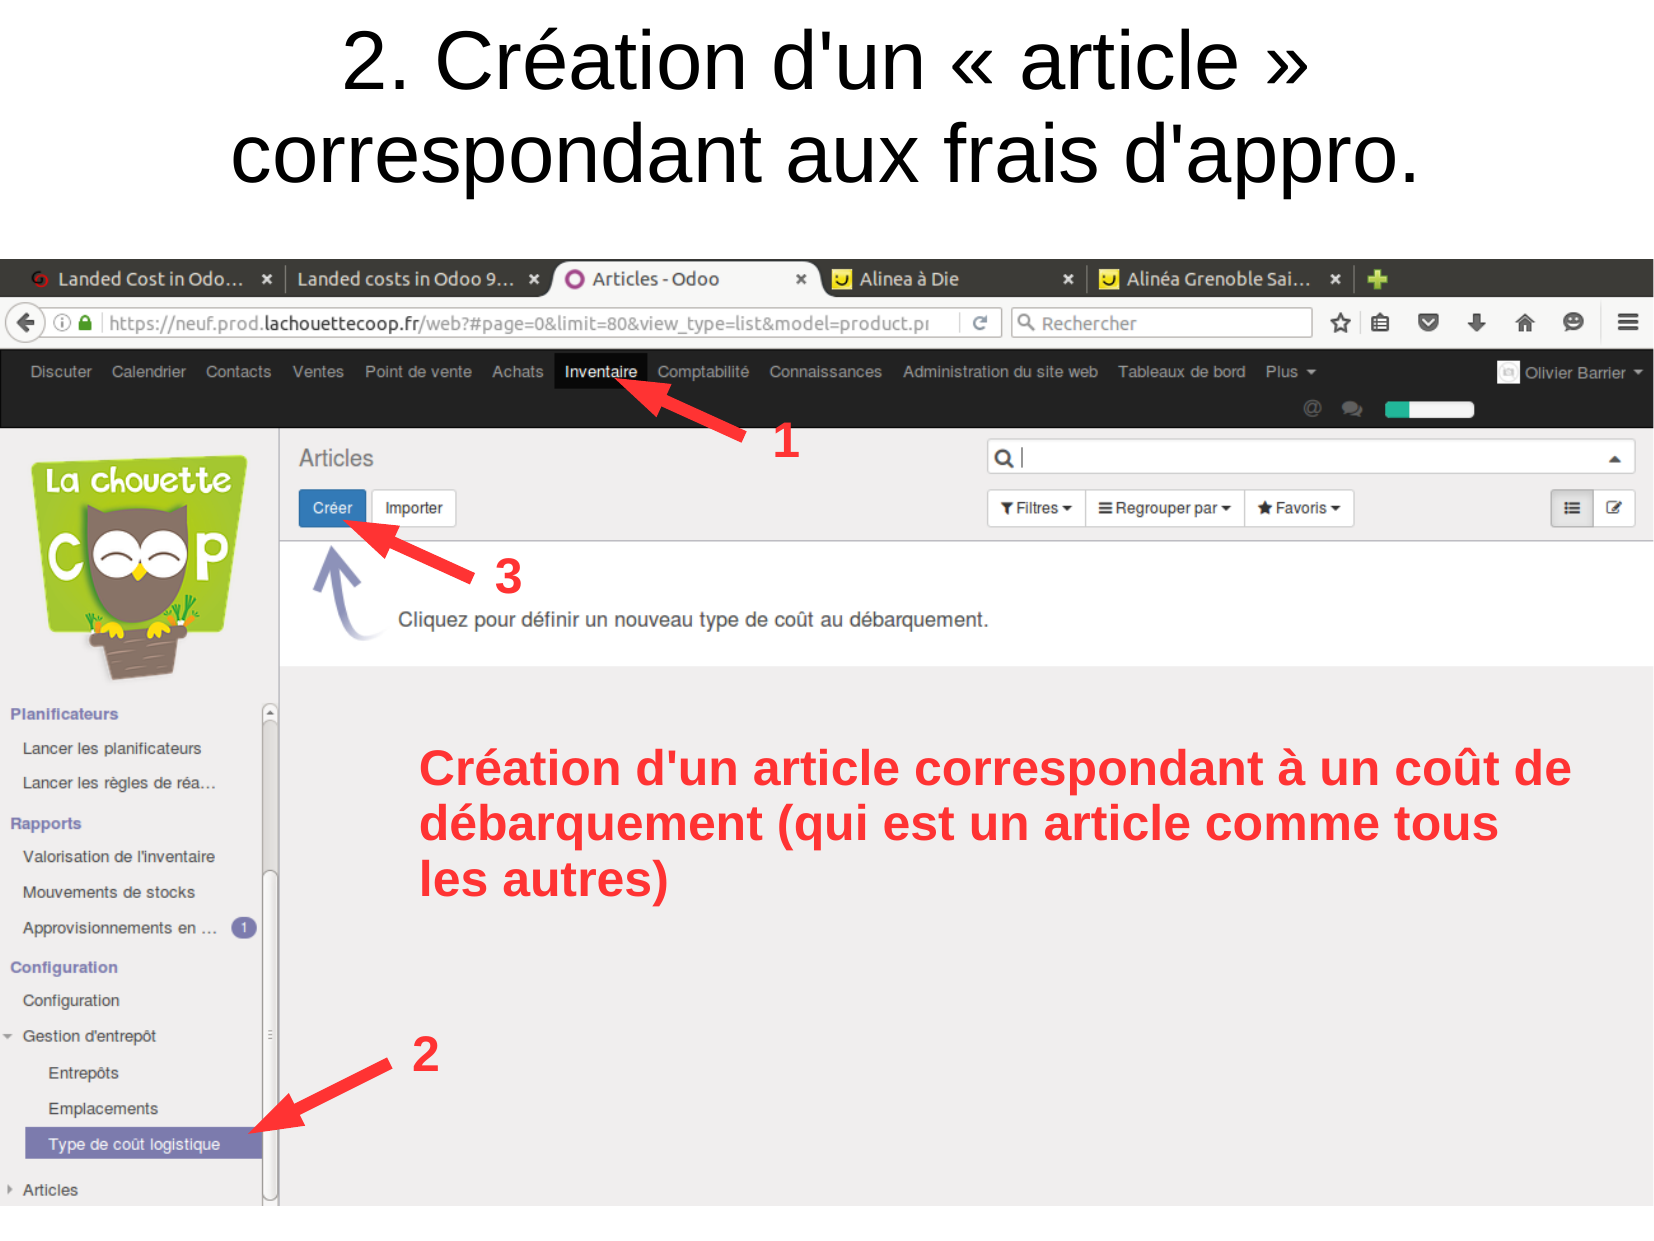

# 2. Création d'un « article » correspondant aux frais d'appro.
1
3
Création d'un article correspondant à un coût de
débarquement (qui est un article comme tous
les autres)
2